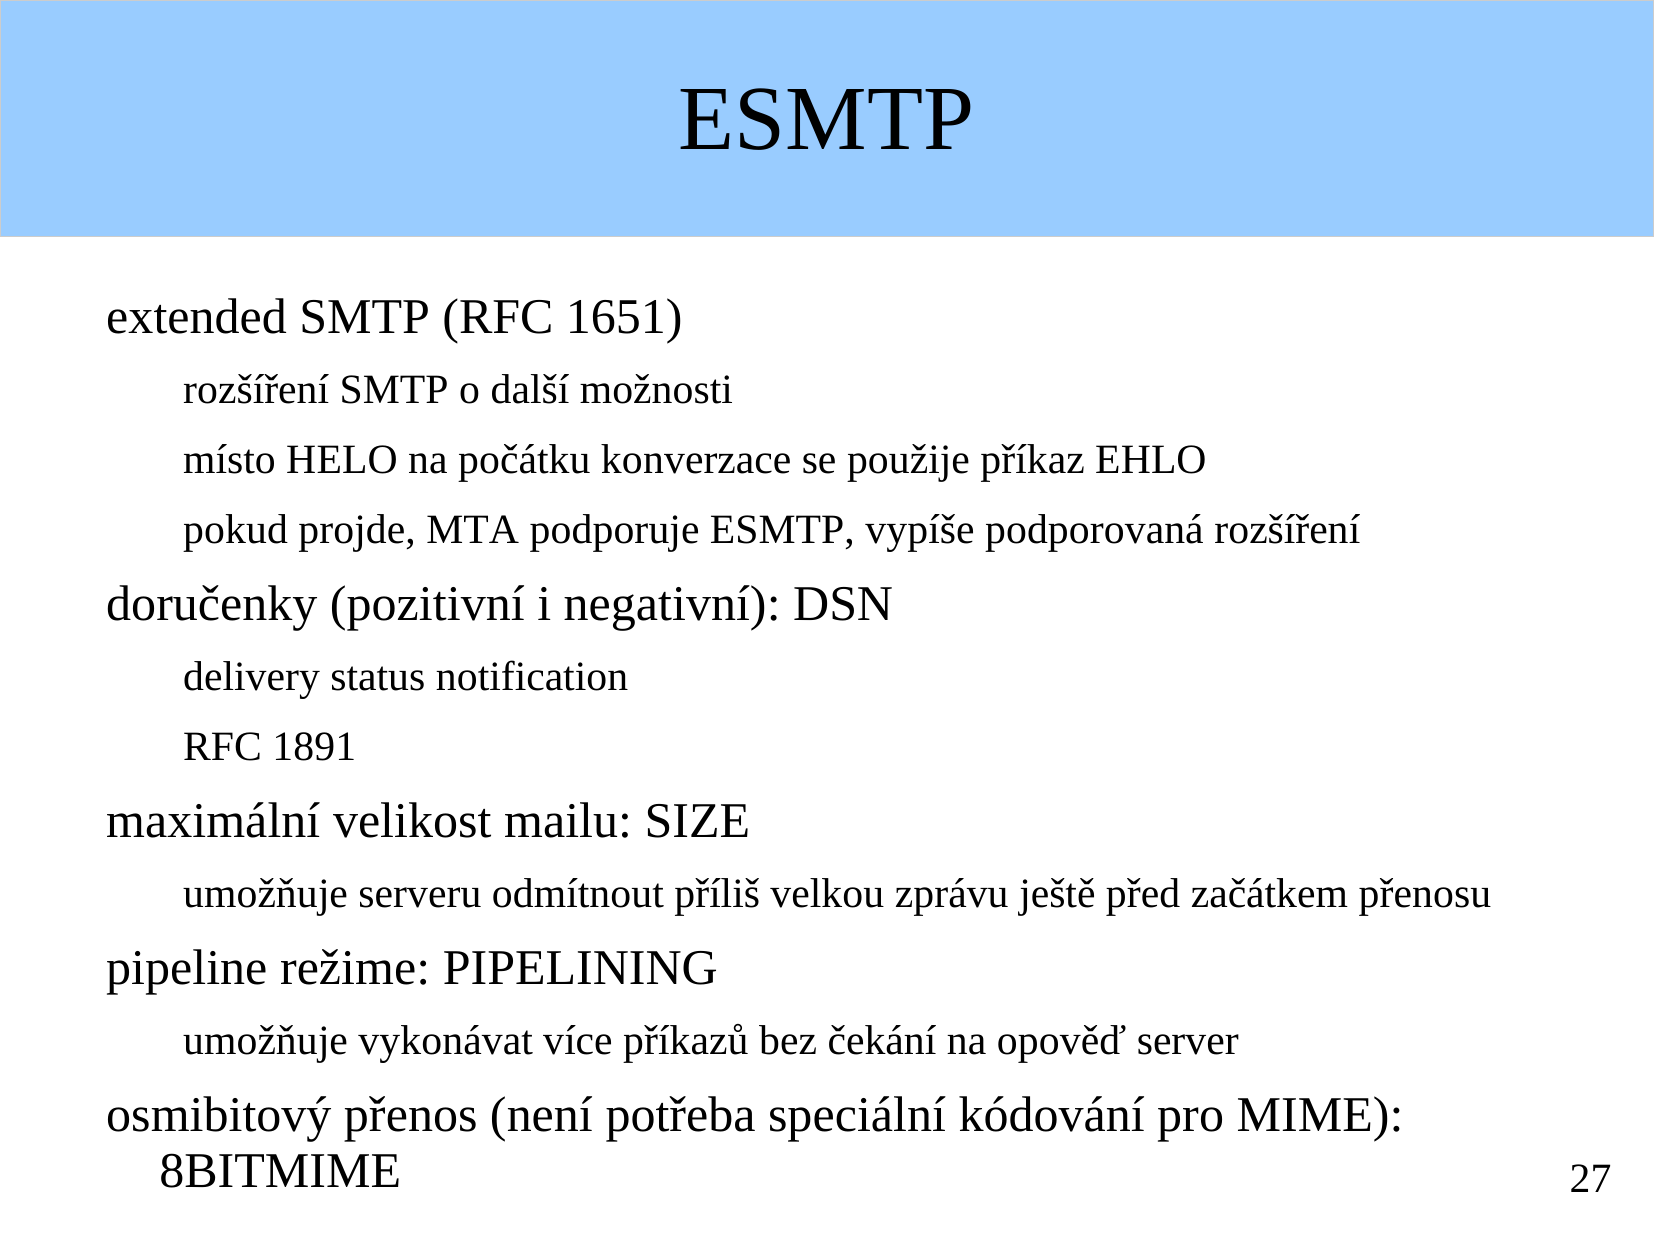

# ESMTP
extended SMTP (RFC 1651)
rozšíření SMTP o další možnosti
místo HELO na počátku konverzace se použije příkaz EHLO
pokud projde, MTA podporuje ESMTP, vypíše podporovaná rozšíření
doručenky (pozitivní i negativní): DSN
delivery status notification
RFC 1891
maximální velikost mailu: SIZE
umožňuje serveru odmítnout příliš velkou zprávu ještě před začátkem přenosu
pipeline režime: PIPELINING
umožňuje vykonávat více příkazů bez čekání na opověď server
osmibitový přenos (není potřeba speciální kódování pro MIME): 8BITMIME